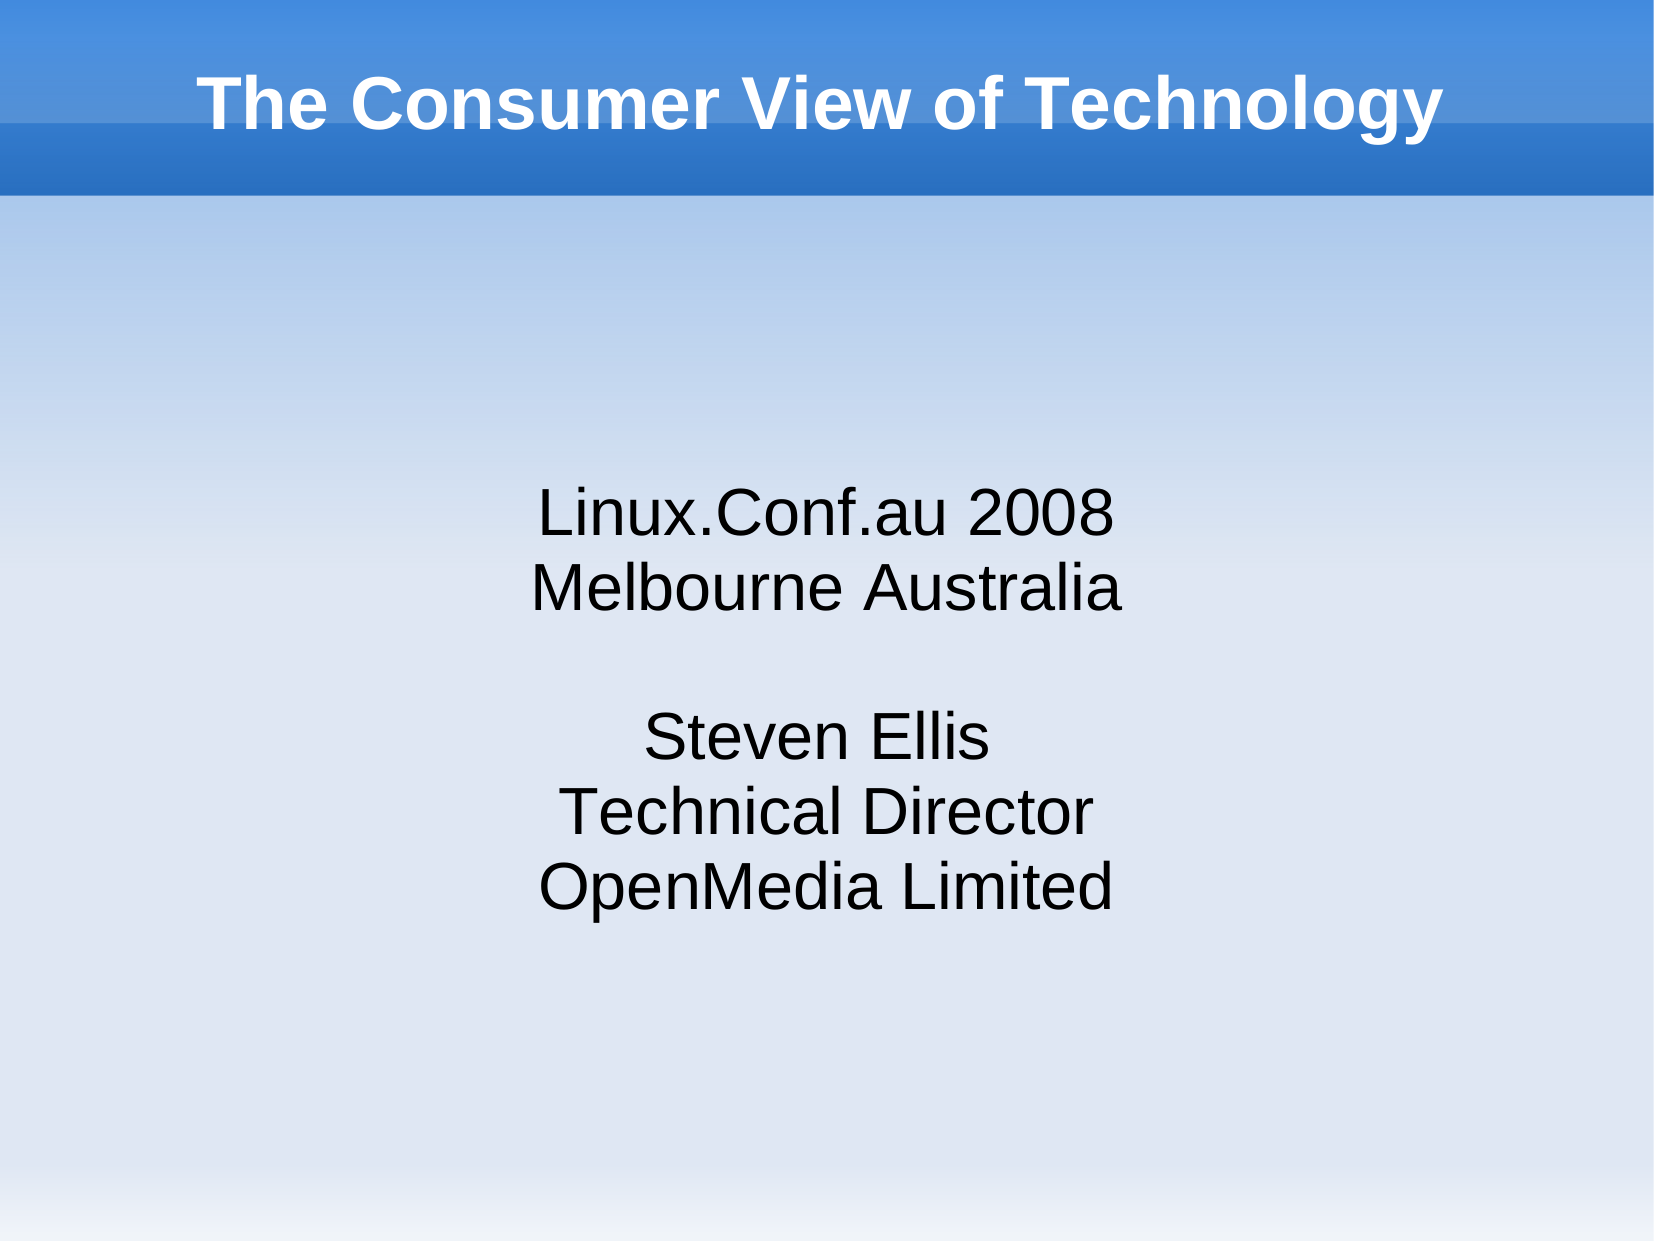

# The Consumer View of Technology
Linux.Conf.au 2008
Melbourne Australia
Steven Ellis
Technical Director
OpenMedia Limited